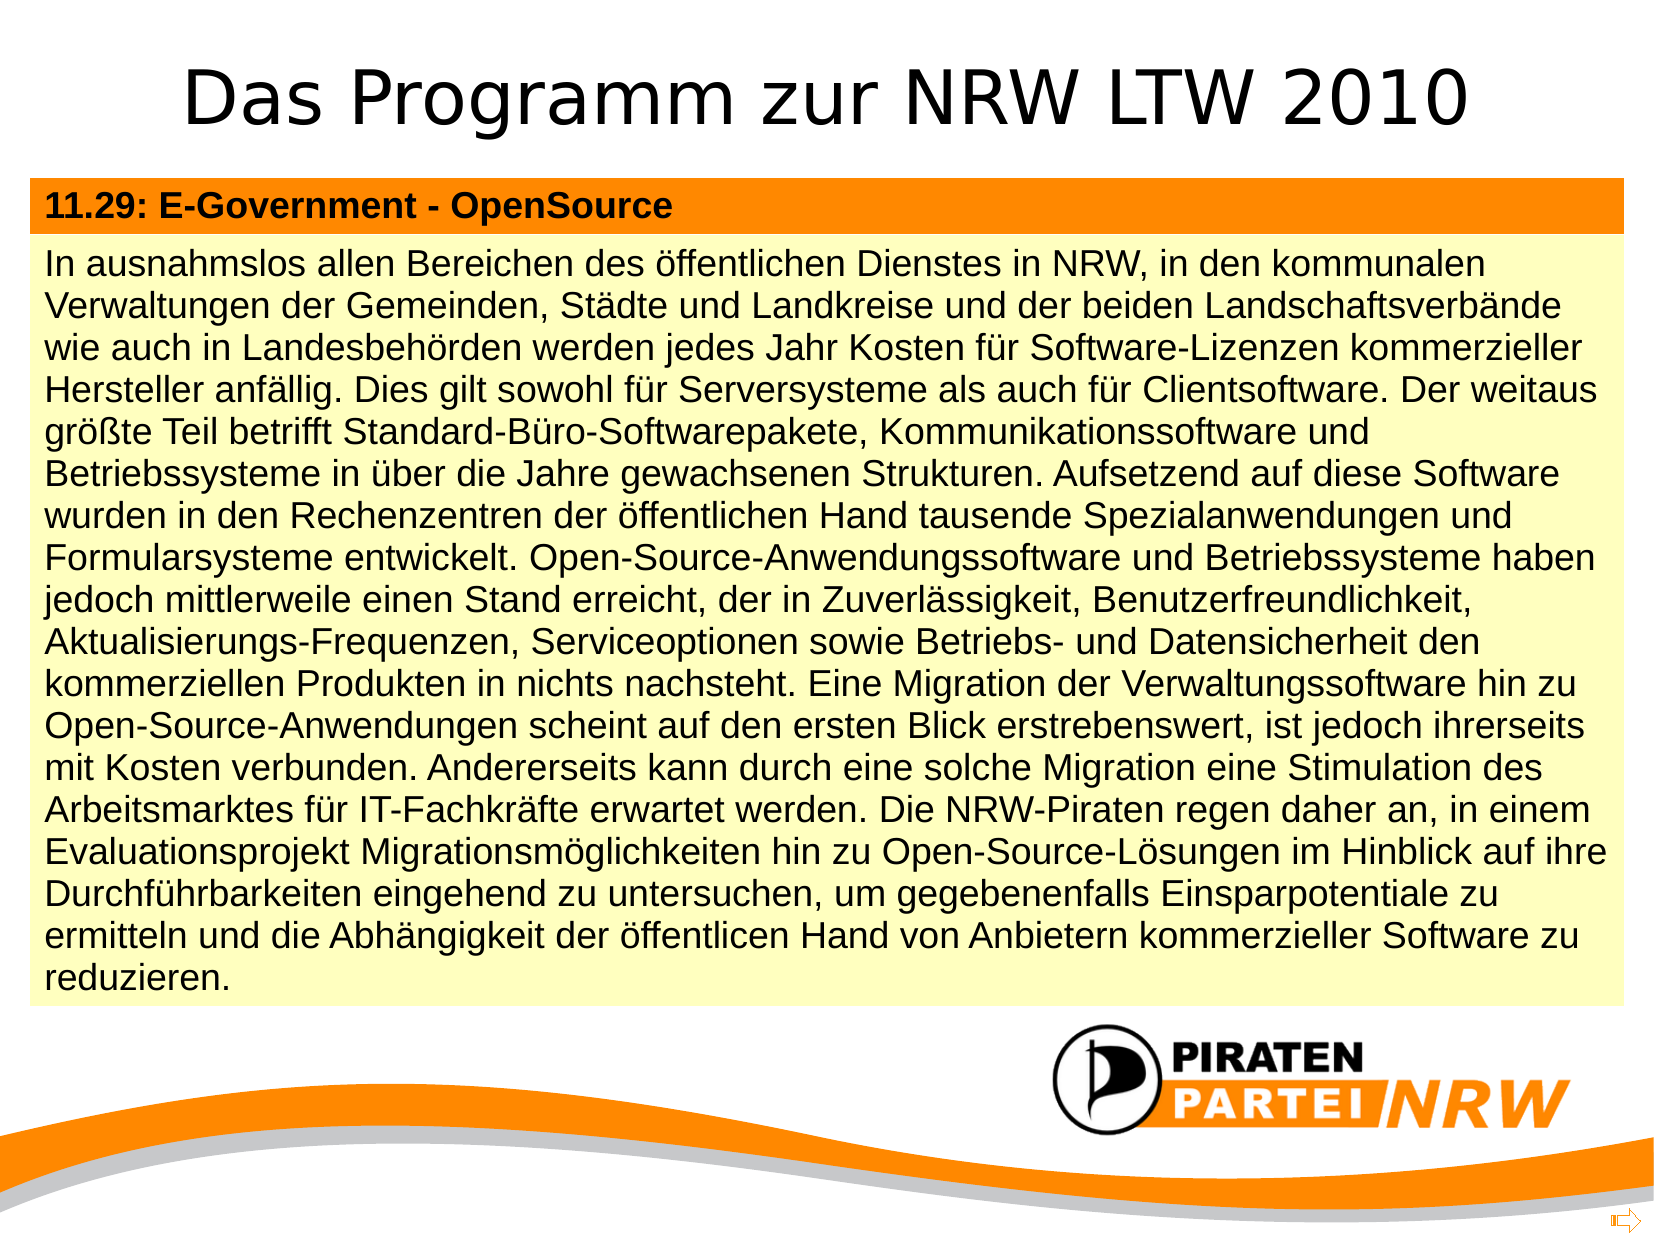

# Das Programm zur NRW LTW 2010
| 11.29: E-Government - OpenSource |
| --- |
| In ausnahmslos allen Bereichen des öffentlichen Dienstes in NRW, in den kommunalen Verwaltungen der Gemeinden, Städte und Landkreise und der beiden Landschaftsverbände wie auch in Landesbehörden werden jedes Jahr Kosten für Software-Lizenzen kommerzieller Hersteller anfällig. Dies gilt sowohl für Serversysteme als auch für Clientsoftware. Der weitaus größte Teil betrifft Standard-Büro-Softwarepakete, Kommunikationssoftware und Betriebssysteme in über die Jahre gewachsenen Strukturen. Aufsetzend auf diese Software wurden in den Rechenzentren der öffentlichen Hand tausende Spezialanwendungen und Formularsysteme entwickelt. Open-Source-Anwendungssoftware und Betriebssysteme haben jedoch mittlerweile einen Stand erreicht, der in Zuverlässigkeit, Benutzerfreundlichkeit, Aktualisierungs-Frequenzen, Serviceoptionen sowie Betriebs- und Datensicherheit den kommerziellen Produkten in nichts nachsteht. Eine Migration der Verwaltungssoftware hin zu Open-Source-Anwendungen scheint auf den ersten Blick erstrebenswert, ist jedoch ihrerseits mit Kosten verbunden. Andererseits kann durch eine solche Migration eine Stimulation des Arbeitsmarktes für IT-Fachkräfte erwartet werden. Die NRW-Piraten regen daher an, in einem Evaluationsprojekt Migrationsmöglichkeiten hin zu Open-Source-Lösungen im Hinblick auf ihre Durchführbarkeiten eingehend zu untersuchen, um gegebenenfalls Einsparpotentiale zu ermitteln und die Abhängigkeit der öffentlicen Hand von Anbietern kommerzieller Software zu reduzieren. |